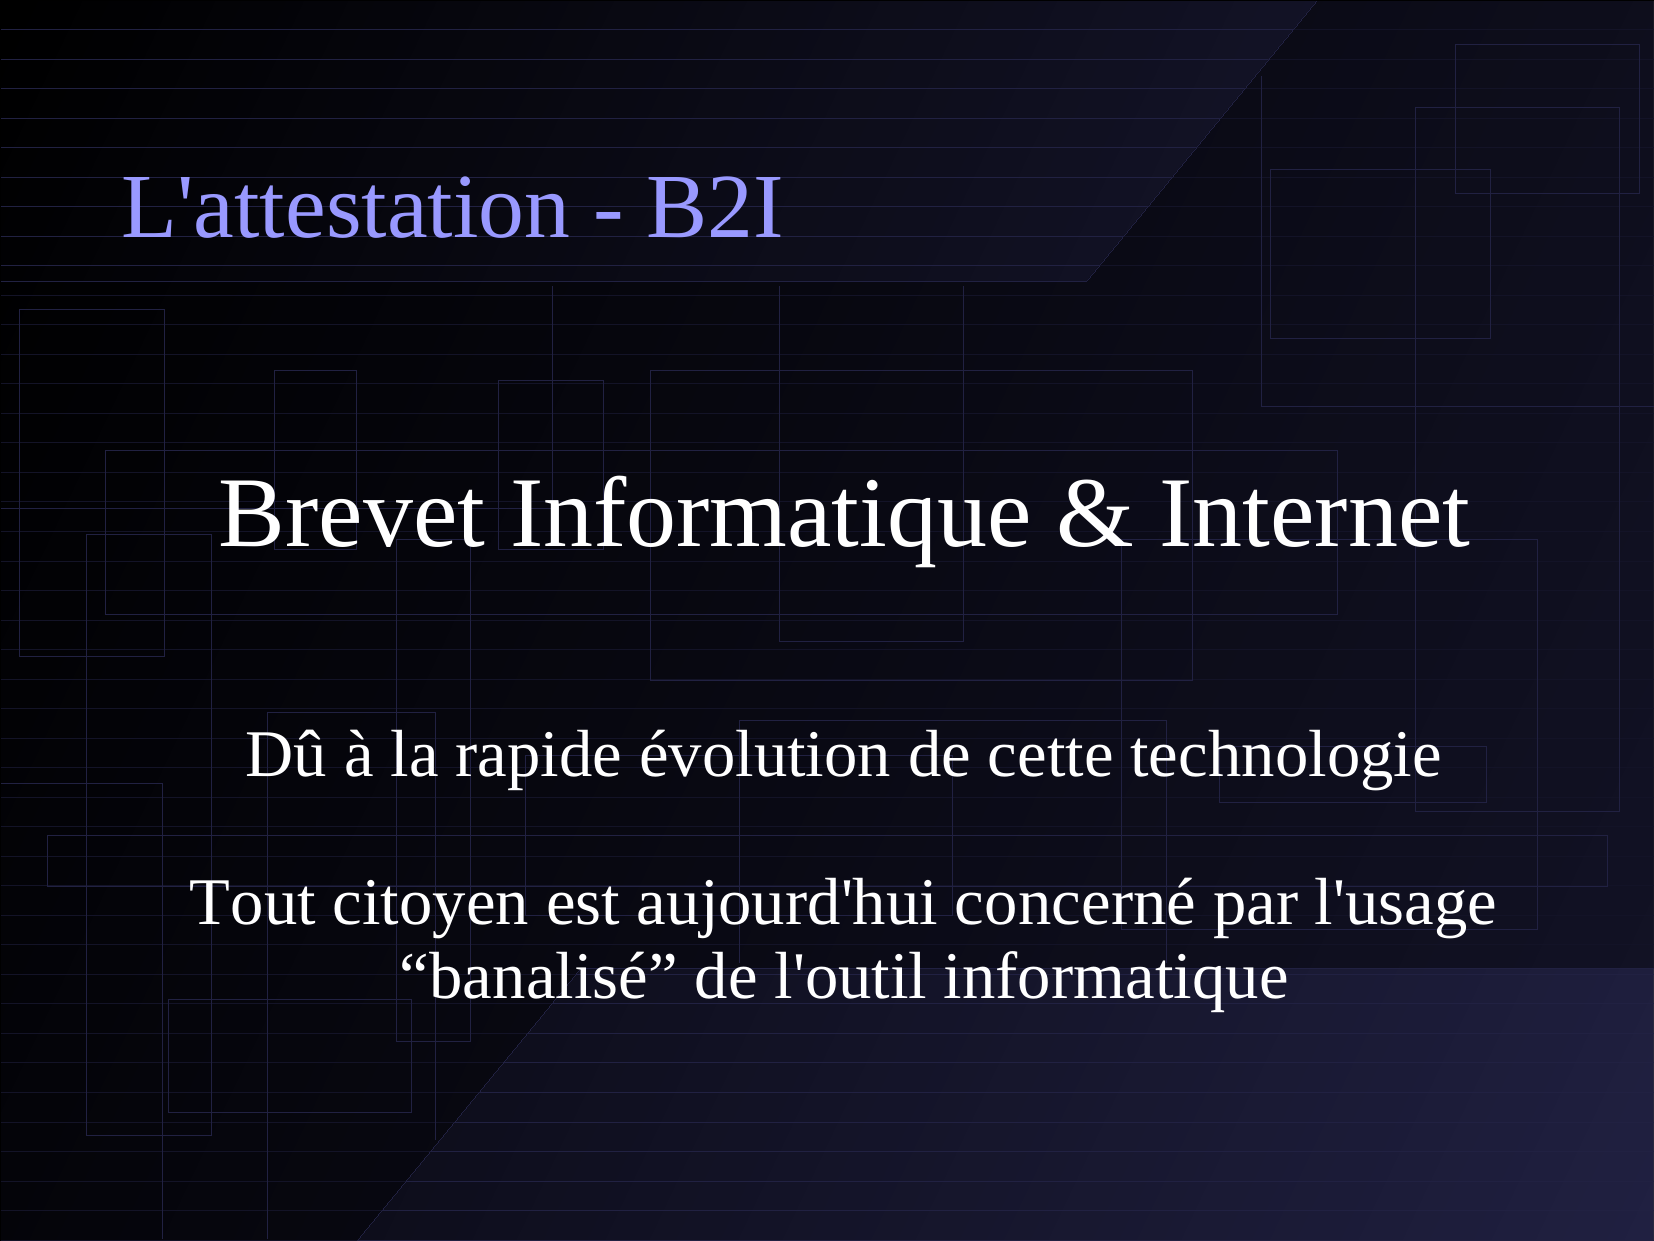

# L'attestation - B2I
Brevet Informatique & Internet
Dû à la rapide évolution de cette technologie
Tout citoyen est aujourd'hui concerné par l'usage
“banalisé” de l'outil informatique